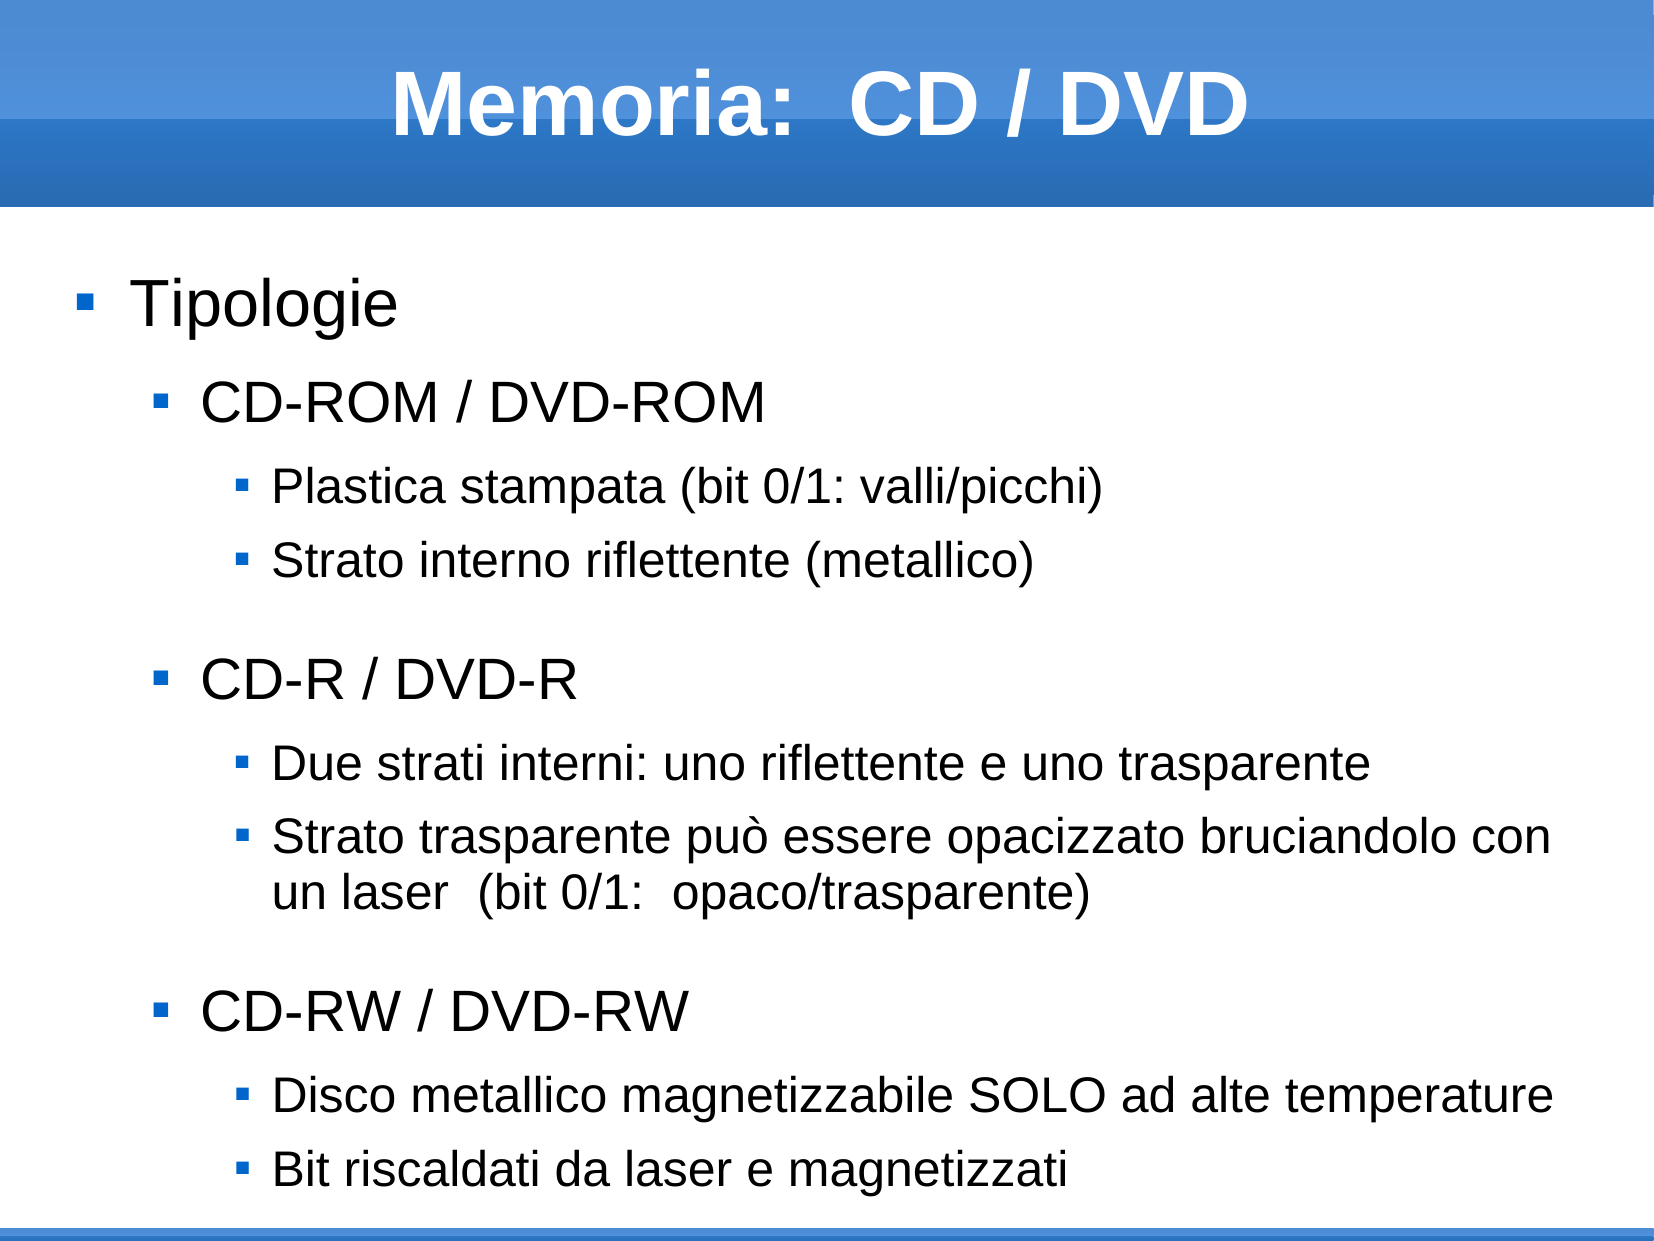

# Memoria: CD / DVD
Tipologie
CD-ROM / DVD-ROM
Plastica stampata (bit 0/1: valli/picchi)
Strato interno riflettente (metallico)
CD-R / DVD-R
Due strati interni: uno riflettente e uno trasparente
Strato trasparente può essere opacizzato bruciandolo con un laser (bit 0/1: opaco/trasparente)
CD-RW / DVD-RW
Disco metallico magnetizzabile SOLO ad alte temperature
Bit riscaldati da laser e magnetizzati